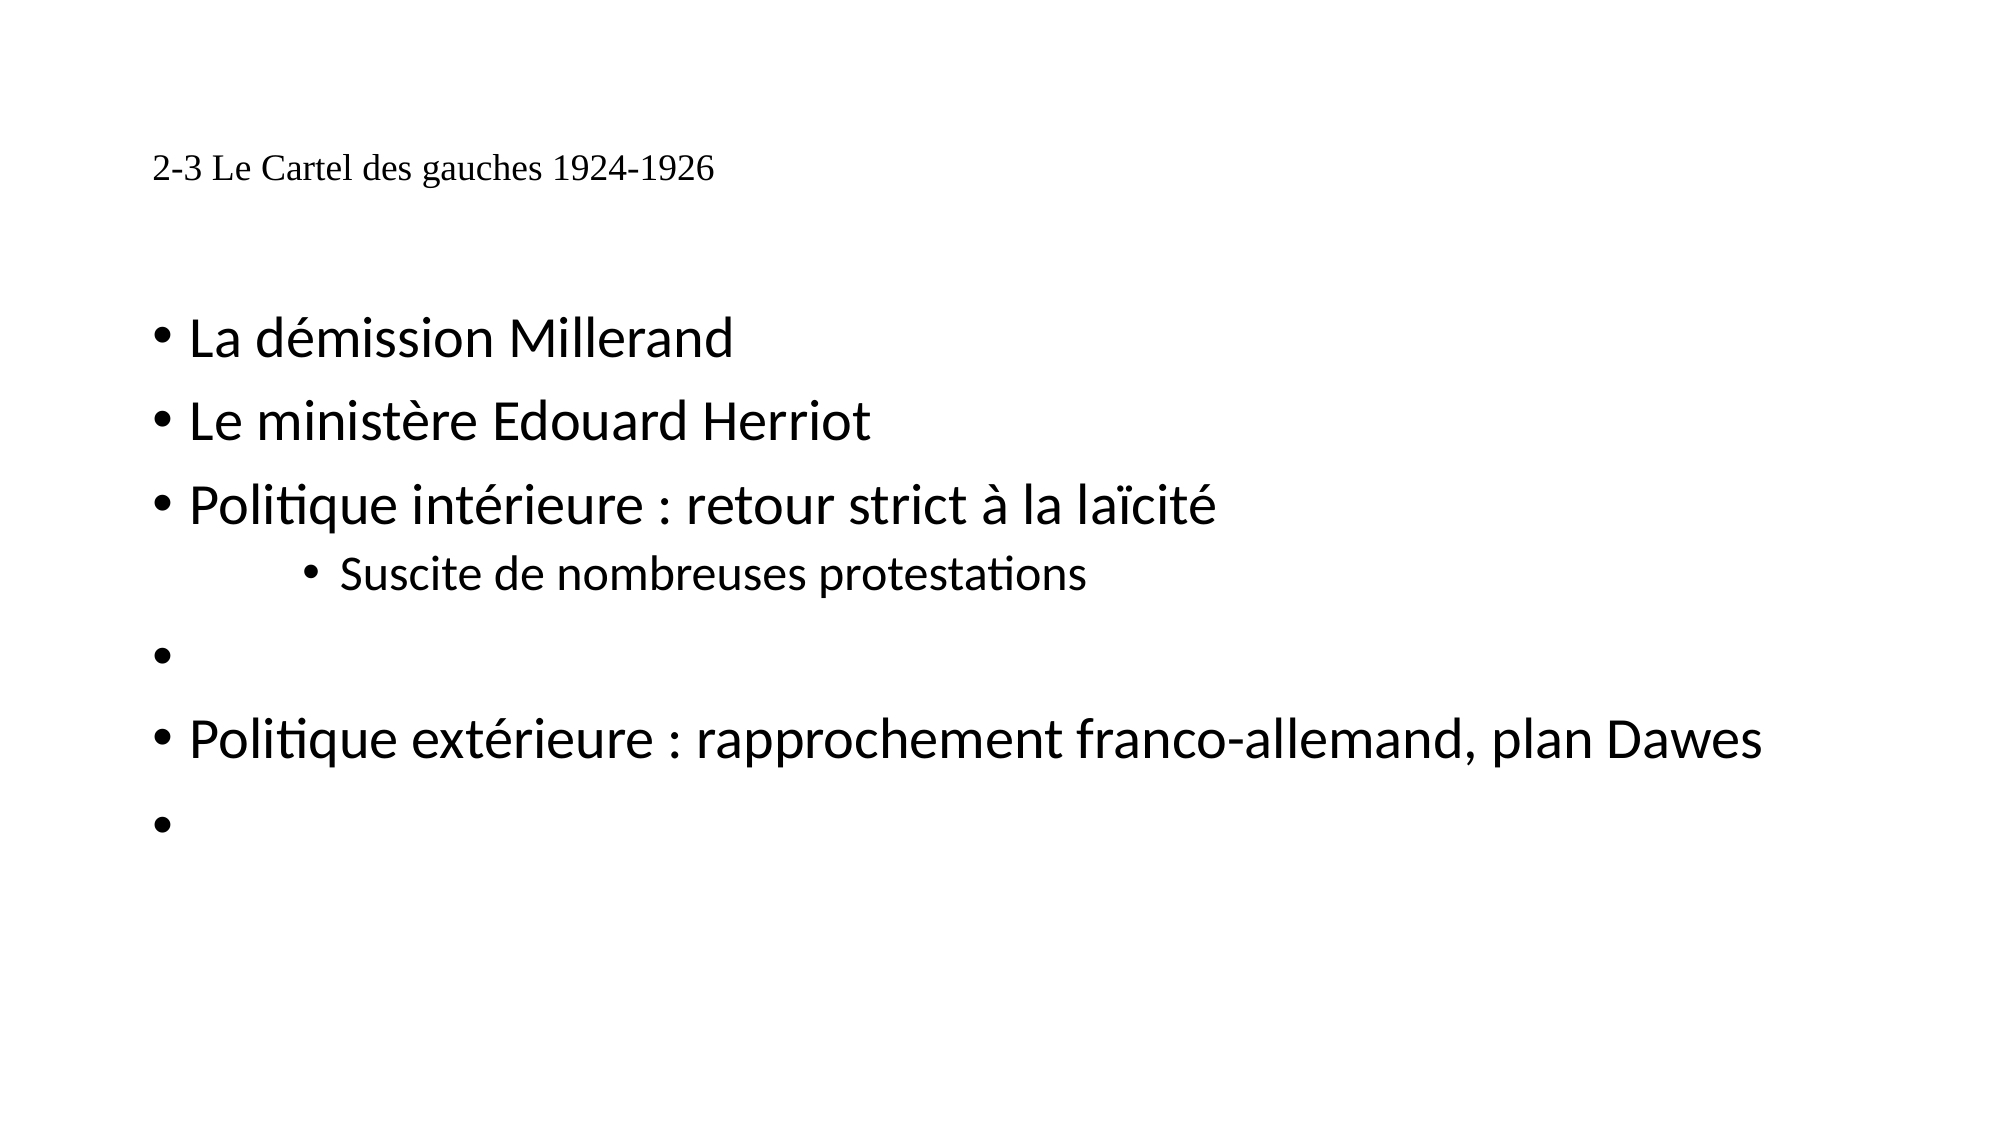

# 2-3 Le Cartel des gauches 1924-1926
La démission Millerand
Le ministère Edouard Herriot
Politique intérieure : retour strict à la laïcité
Suscite de nombreuses protestations
Politique extérieure : rapprochement franco-allemand, plan Dawes